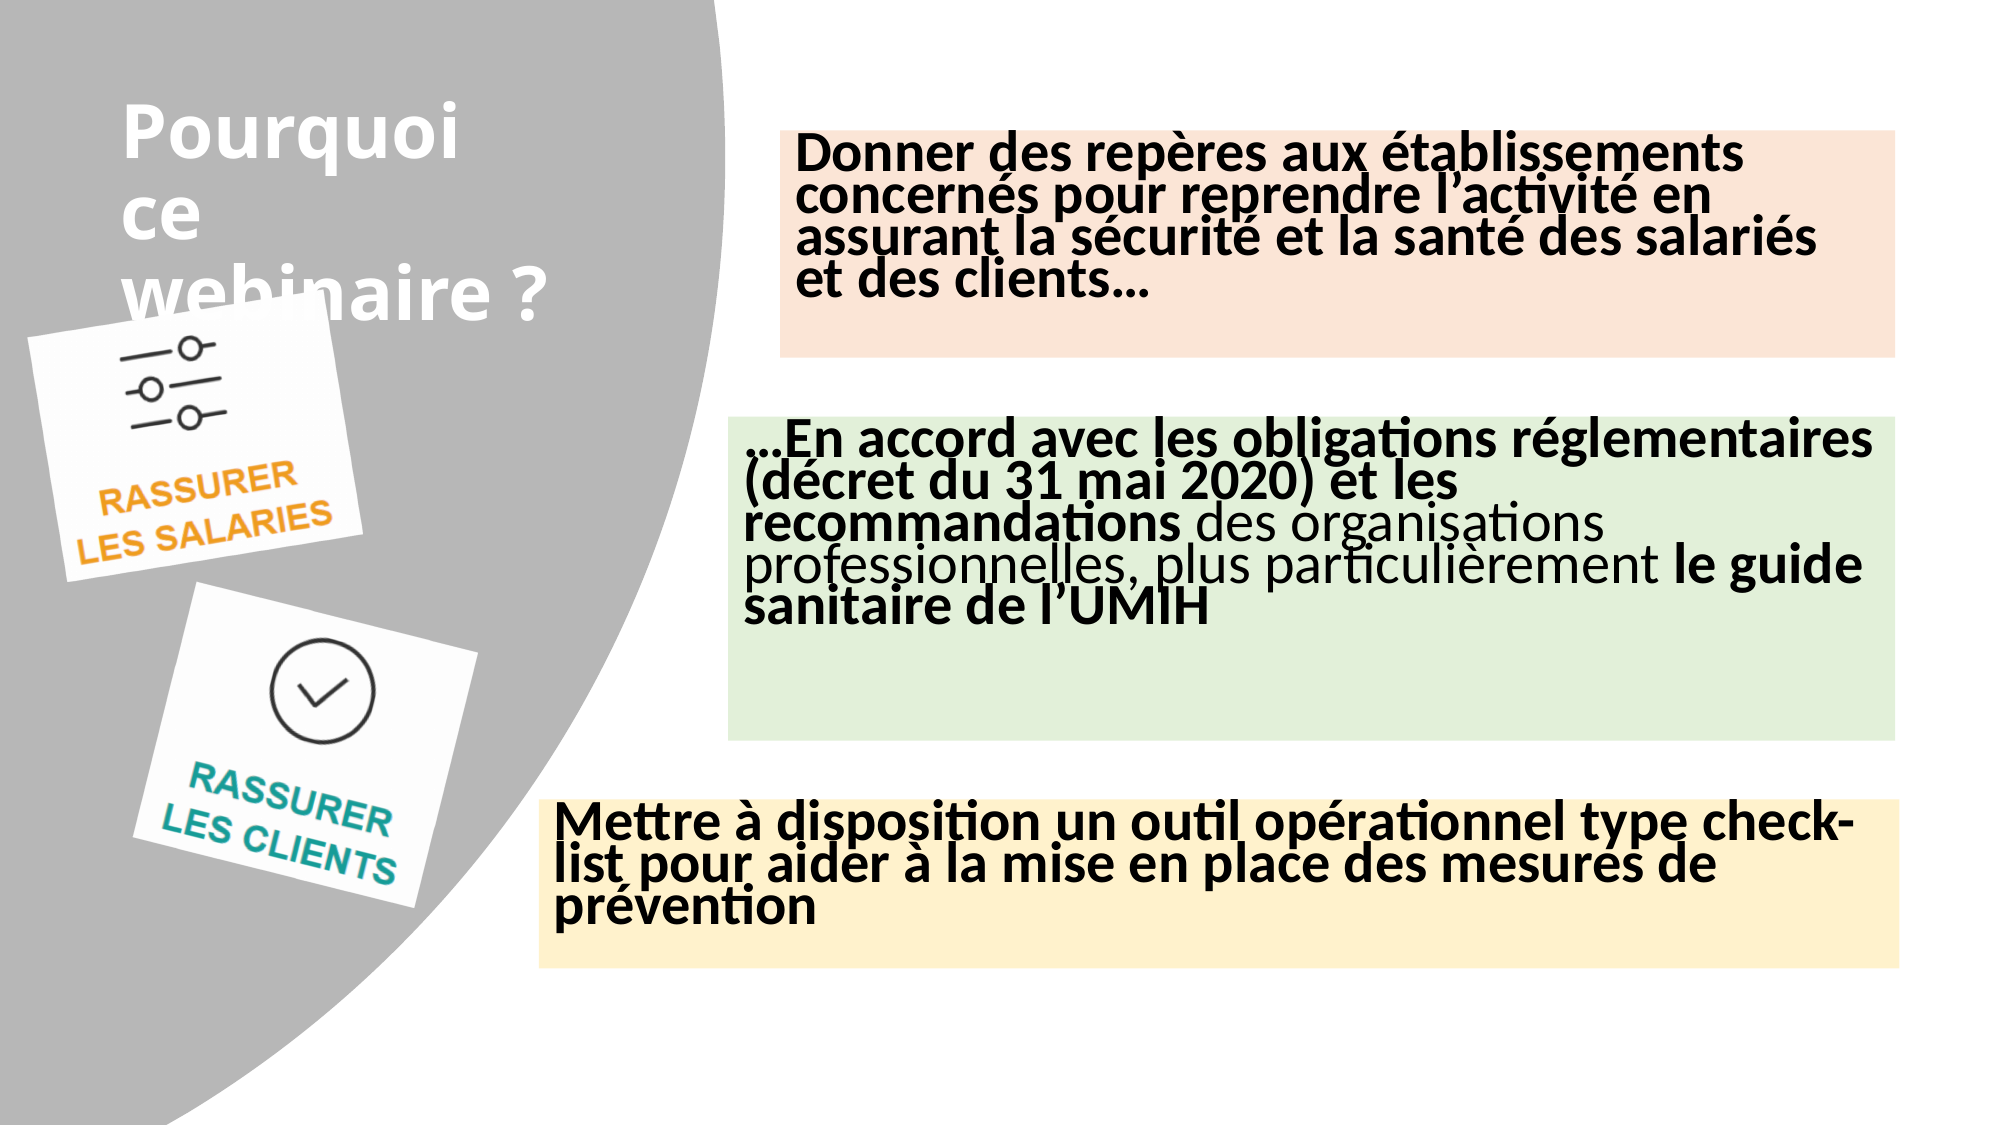

# Pourquoi ce webinaire ?
Donner des repères aux établissements concernés pour reprendre l’activité en assurant la sécurité et la santé des salariés et des clients…
…En accord avec les obligations réglementaires (décret du 31 mai 2020) et les recommandations des organisations professionnelles, plus particulièrement le guide sanitaire de l’UMIH
Mettre à disposition un outil opérationnel type check-list pour aider à la mise en place des mesures de prévention